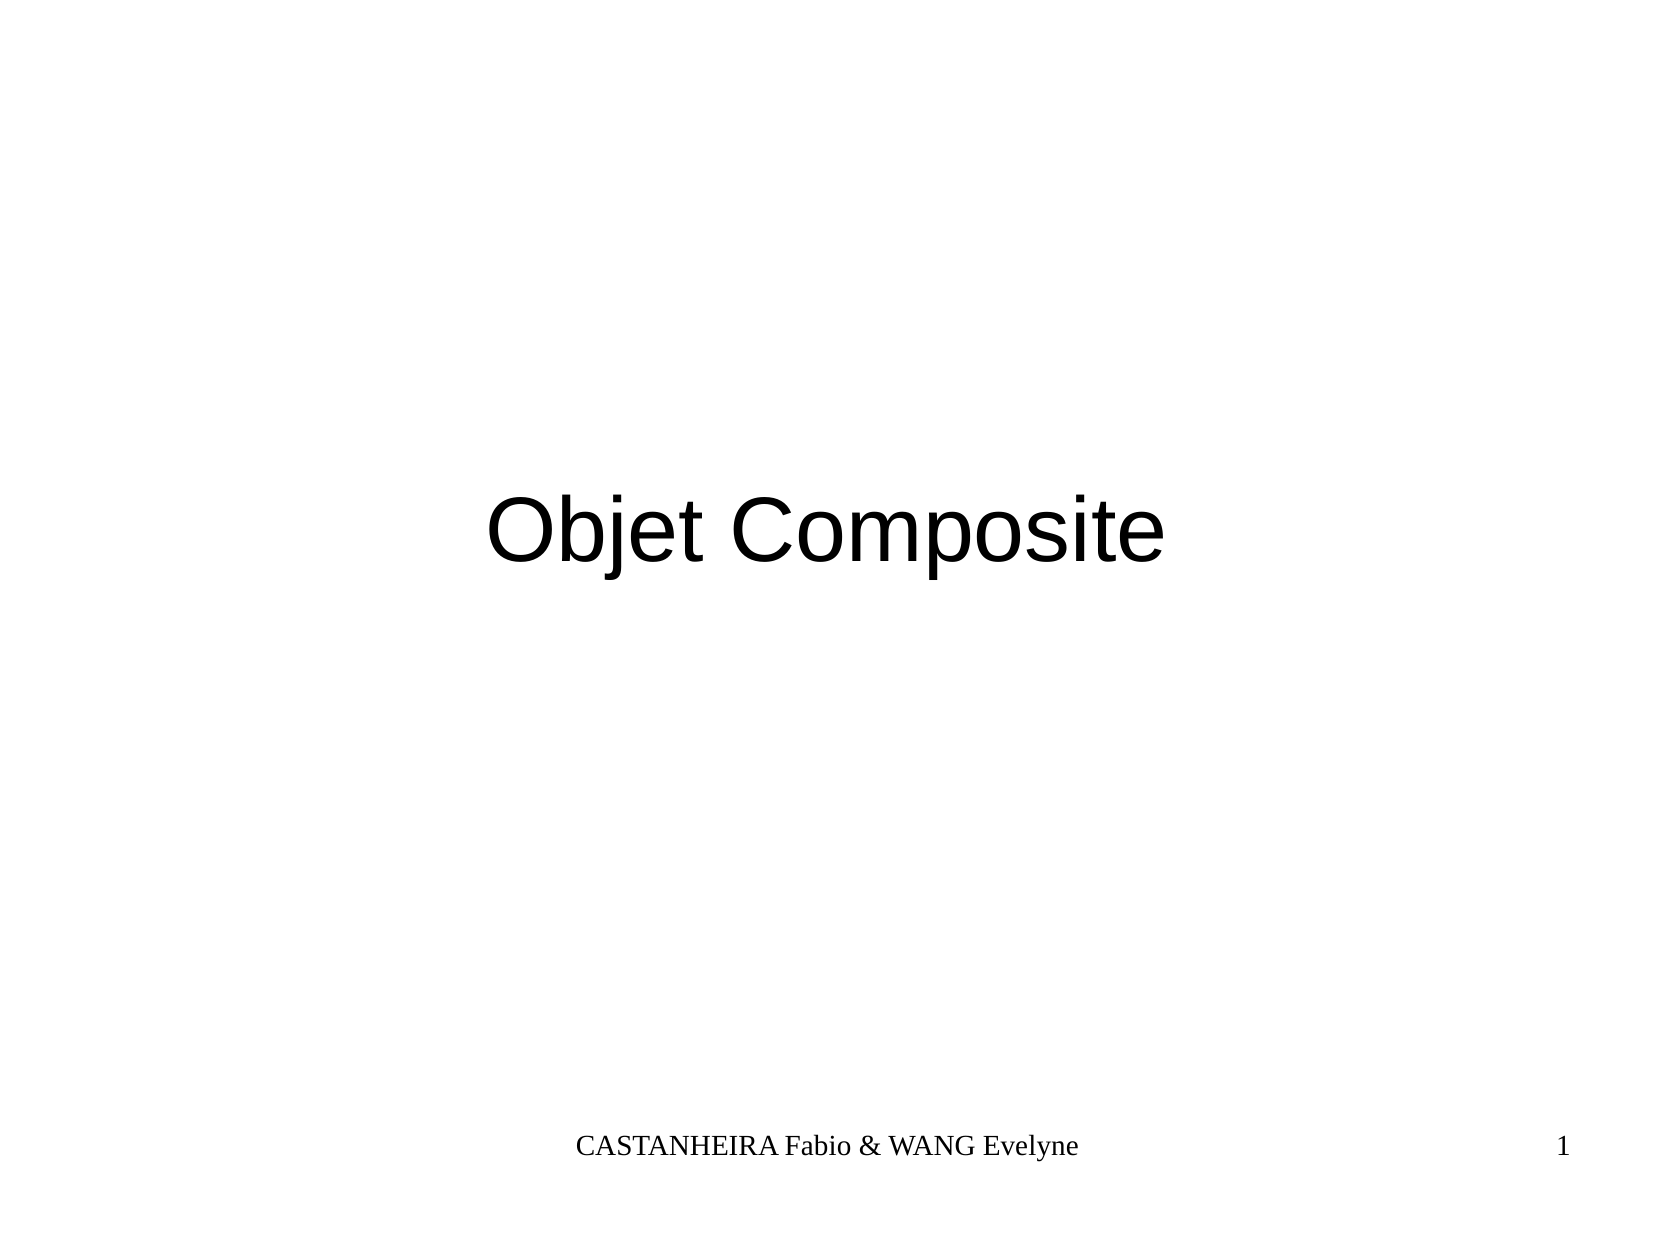

# Objet Composite
CASTANHEIRA Fabio & WANG Evelyne
1